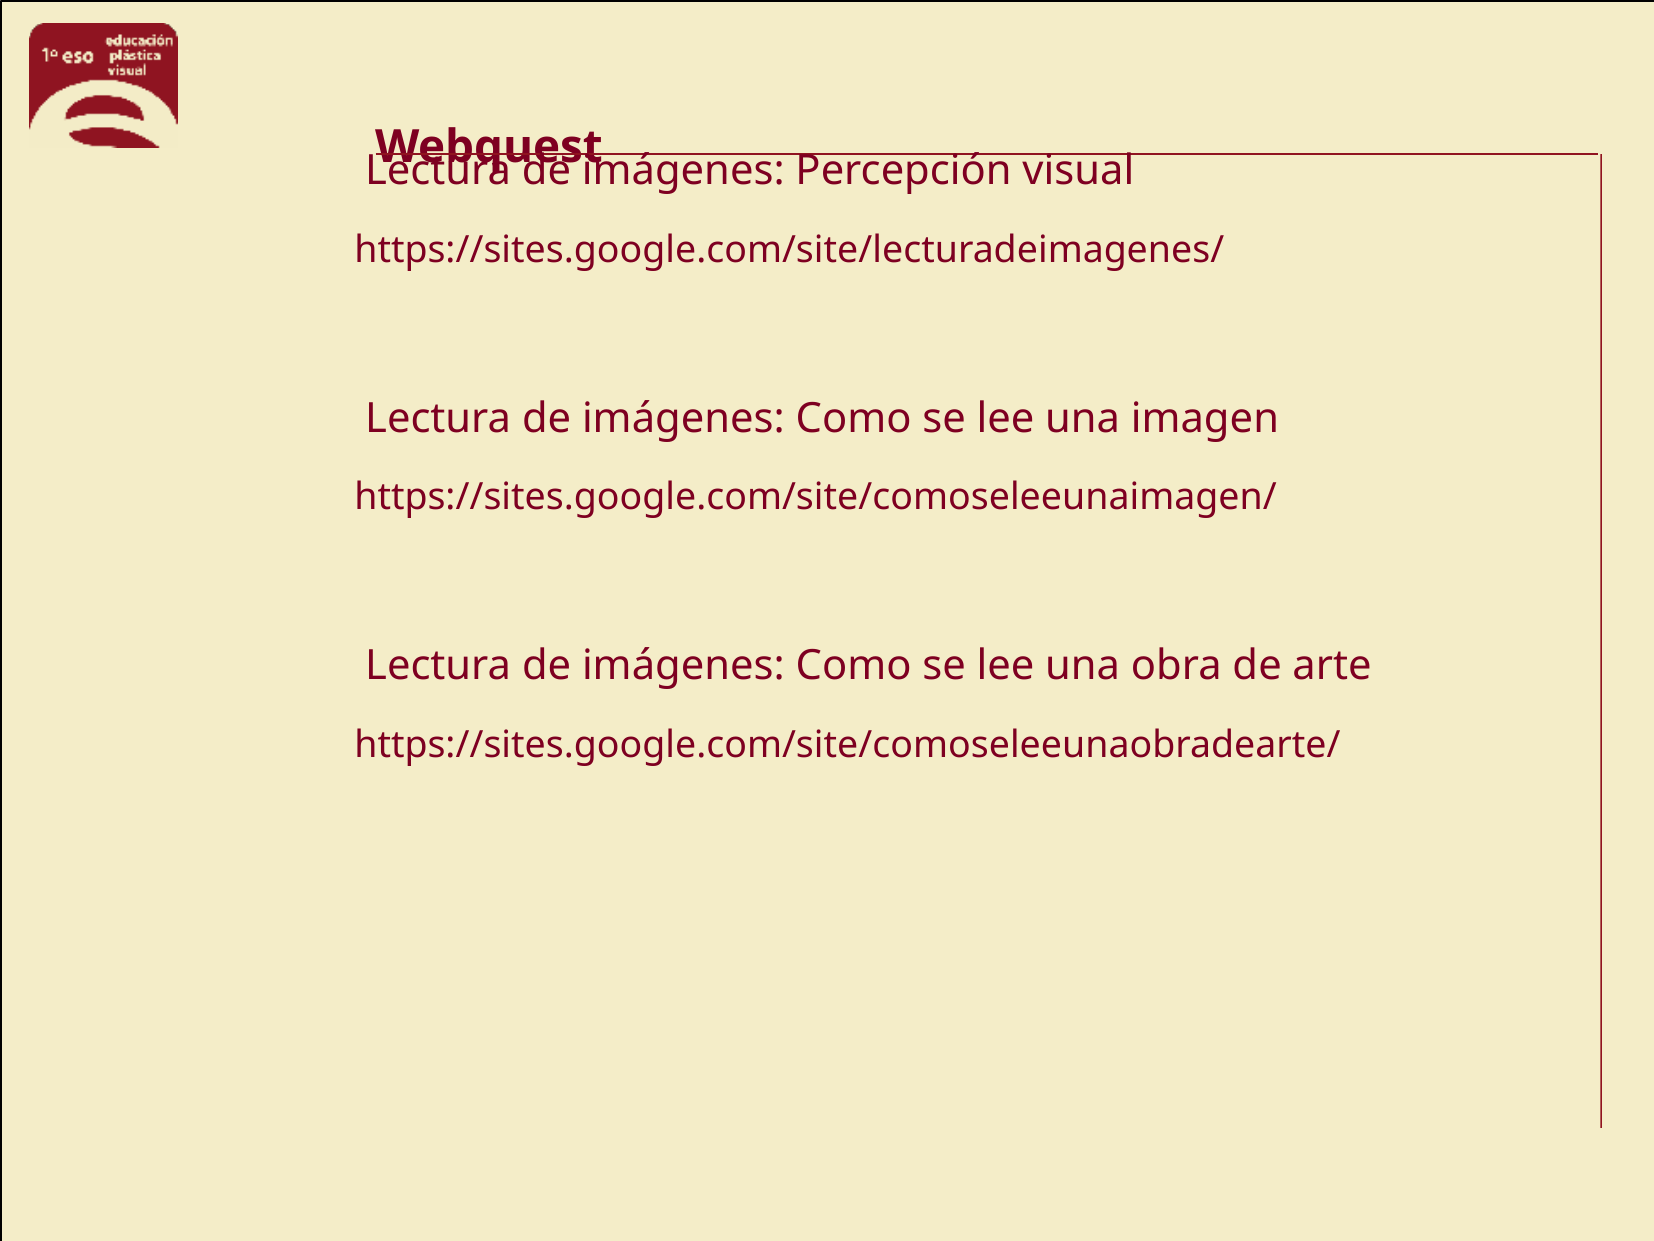

Webquest
 Lectura de imágenes: Percepción visual
https://sites.google.com/site/lecturadeimagenes/
 Lectura de imágenes: Como se lee una imagen
https://sites.google.com/site/comoseleeunaimagen/
 Lectura de imágenes: Como se lee una obra de arte
https://sites.google.com/site/comoseleeunaobradearte/
#